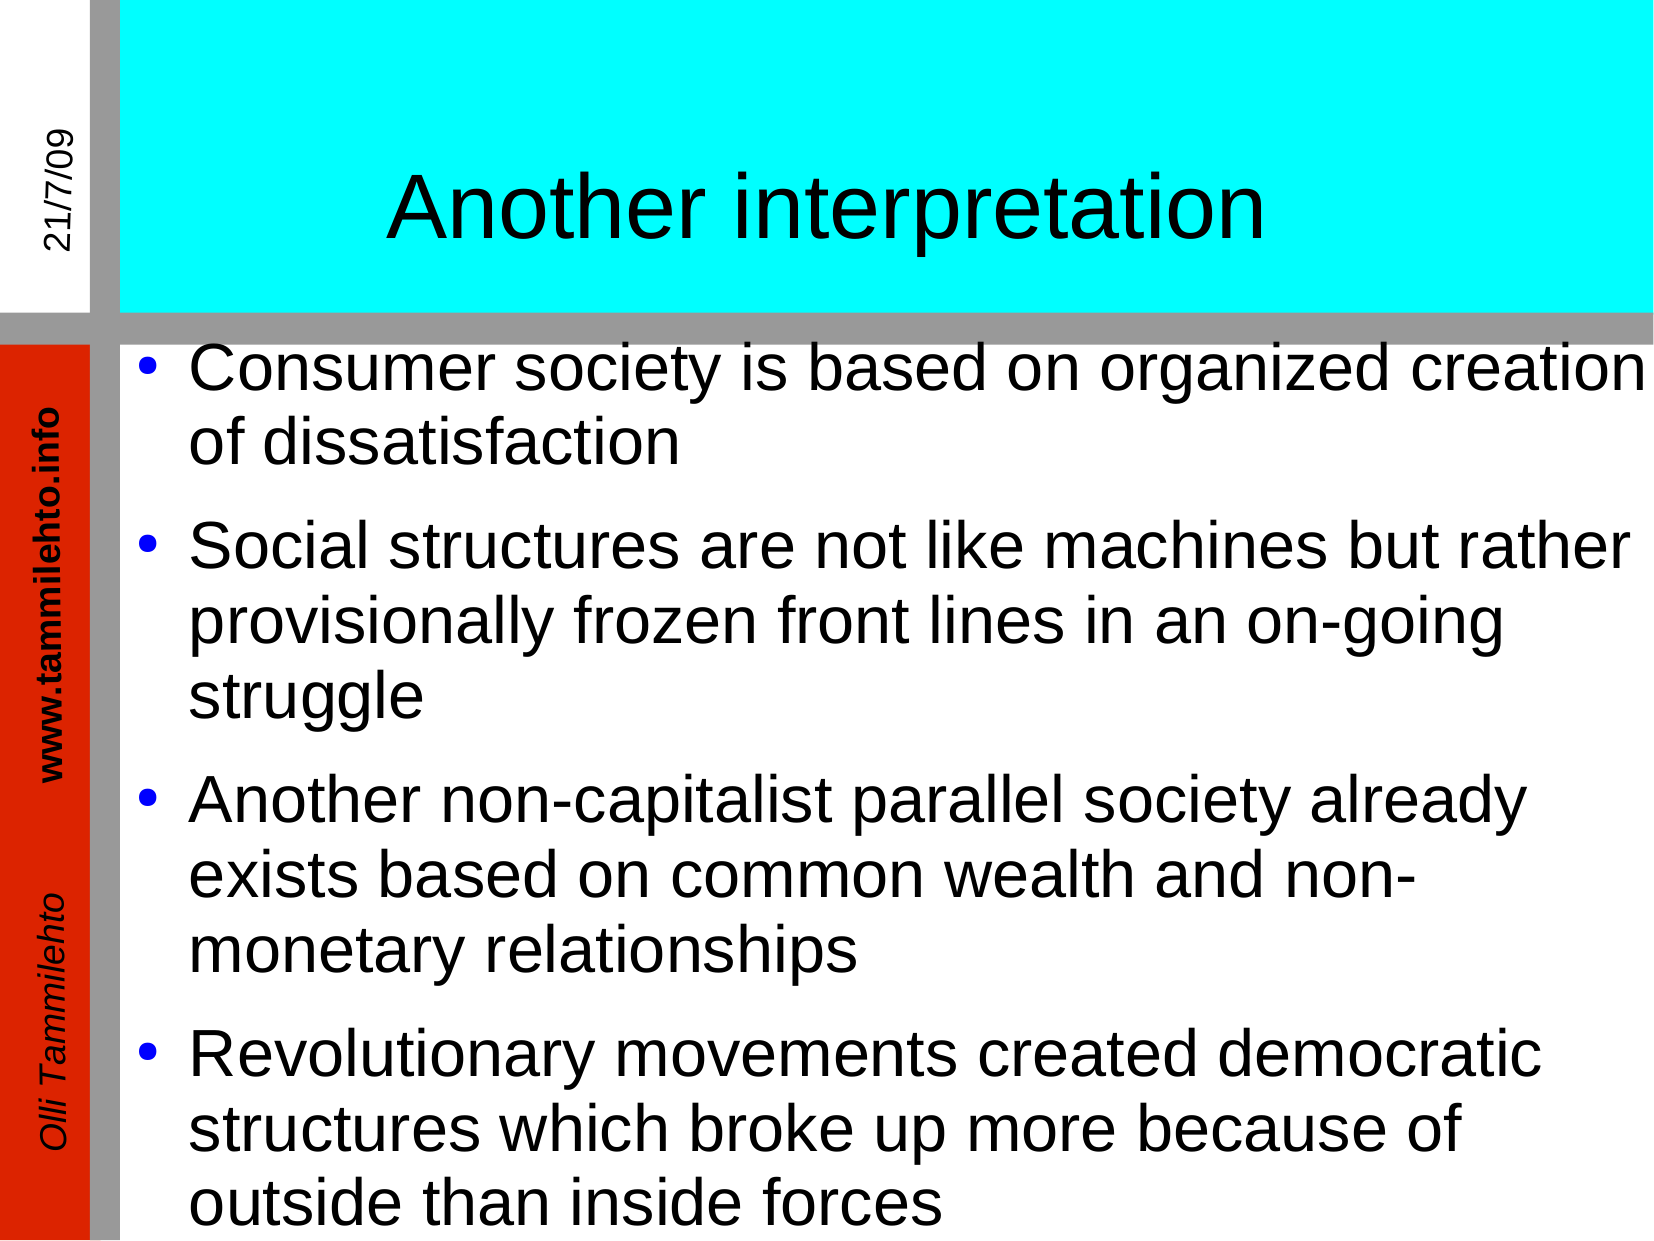

# Another interpretation
Consumer society is based on organized creation of dissatisfaction
Social structures are not like machines but rather provisionally frozen front lines in an on-going struggle
Another non-capitalist parallel society already exists based on common wealth and non-monetary relationships
Revolutionary movements created democratic structures which broke up more because of outside than inside forces